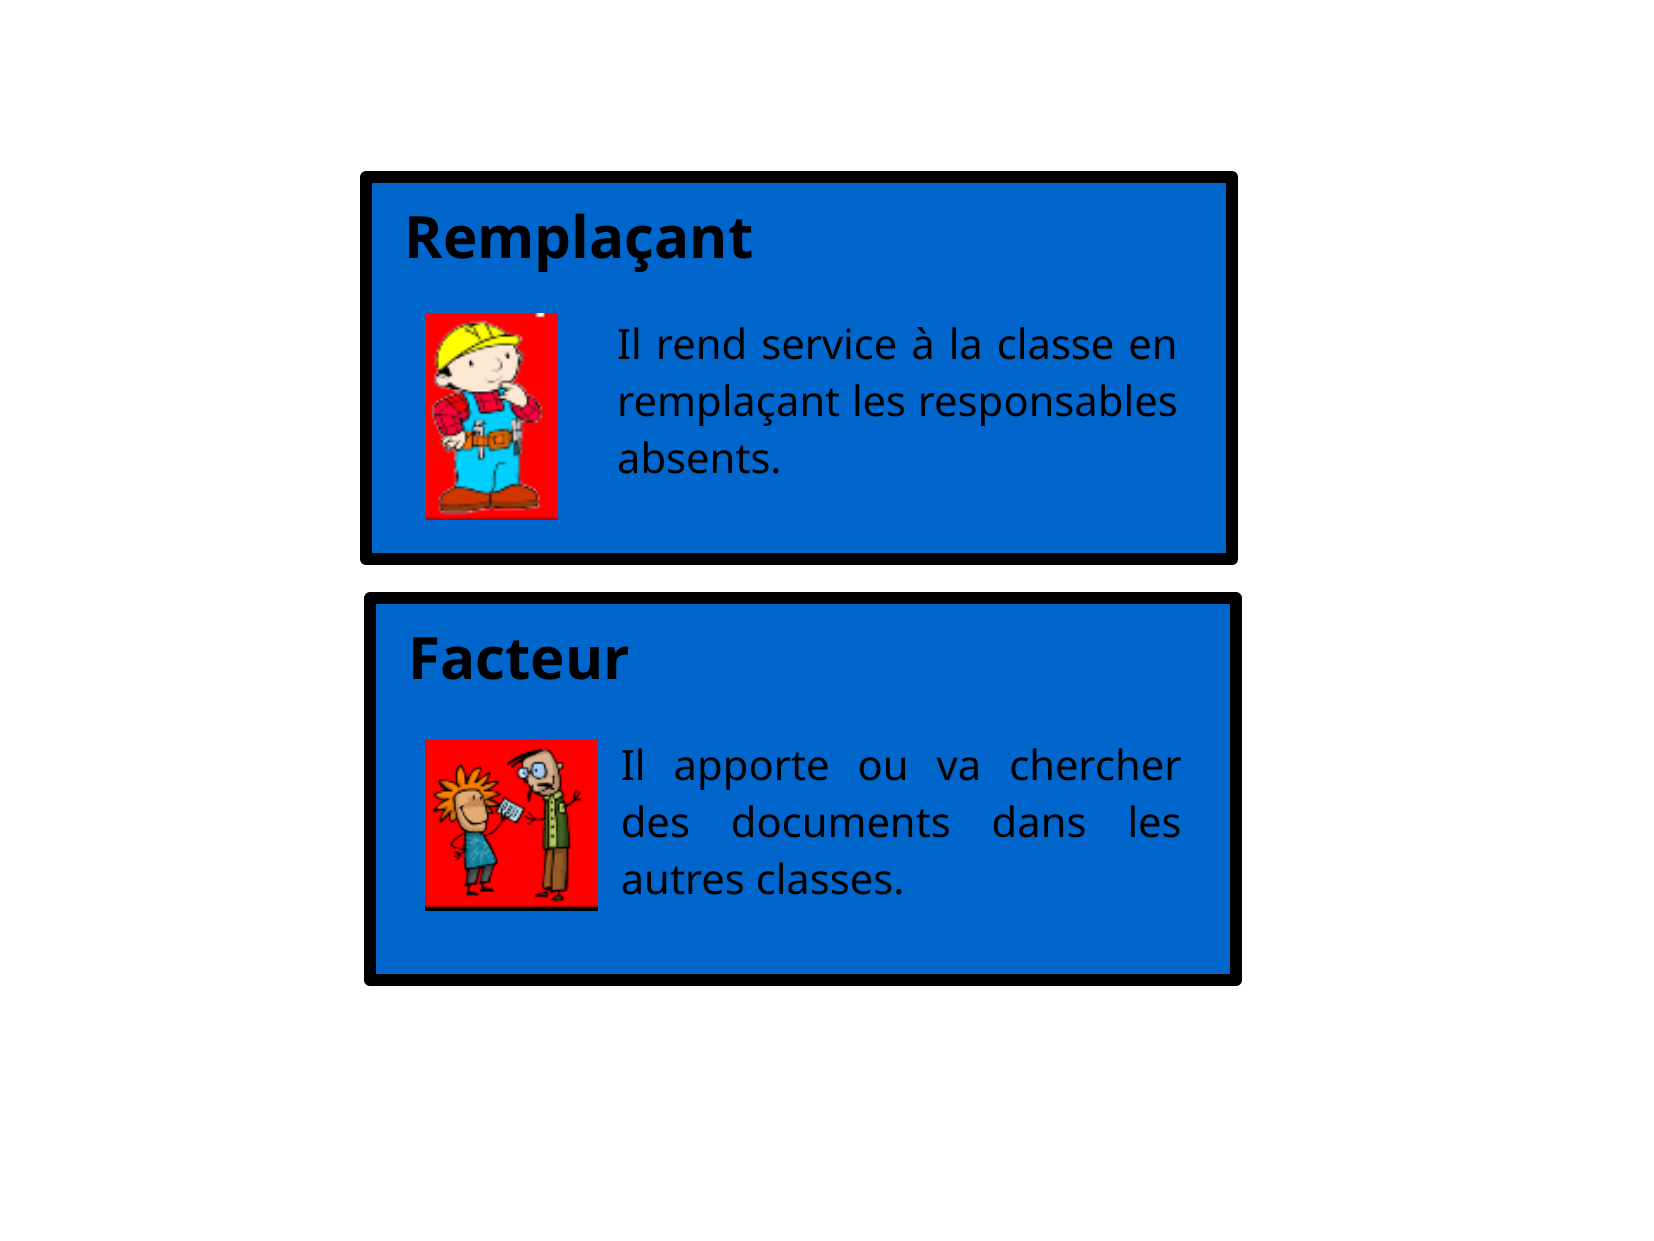

Remplaçant
Il rend service à la classe en remplaçant les responsables absents.
Facteur
Il apporte ou va chercher des documents dans les autres classes.